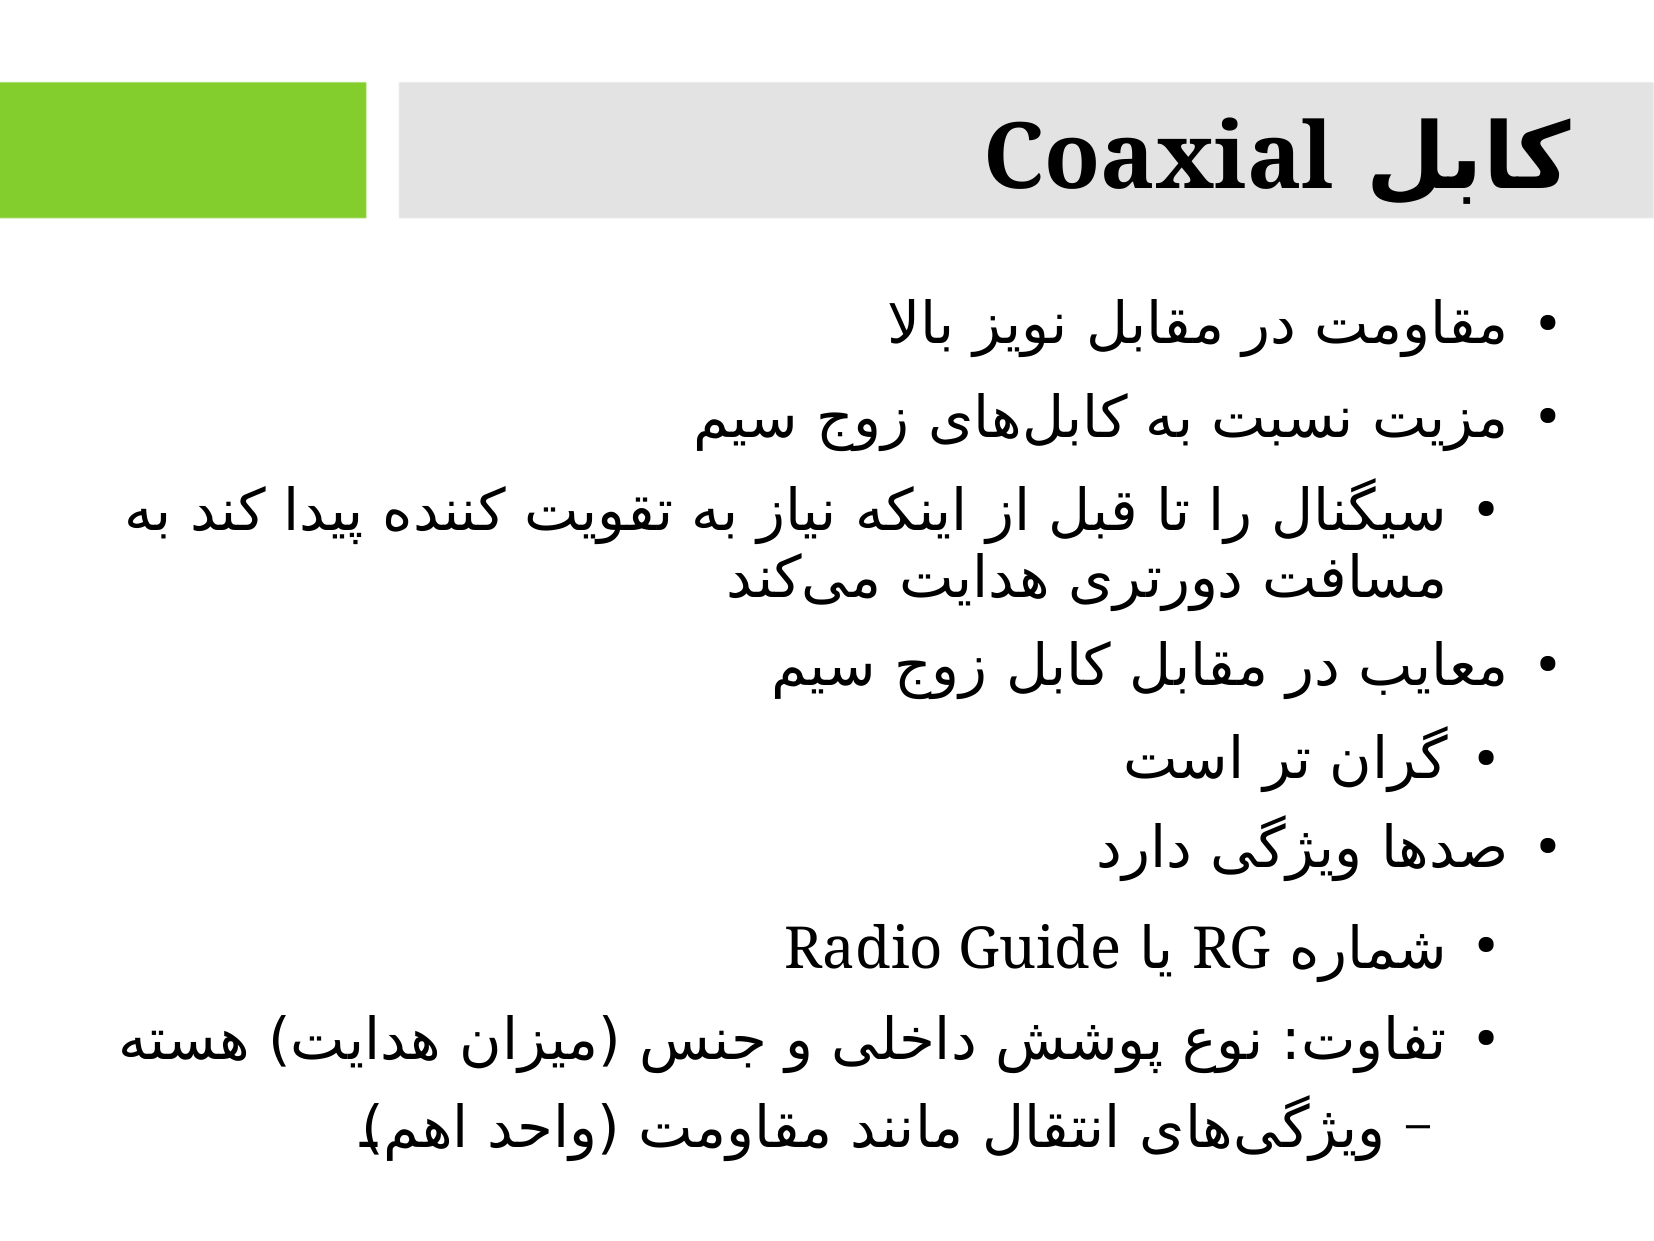

# کابل Coaxial
مقاومت در مقابل نویز بالا
مزیت نسبت به کابل‌های زوج سیم
سیگنال را تا قبل از اینکه نیاز به تقویت کننده پیدا کند به مسافت دورتری هدایت می‌کند
معایب در مقابل کابل زوج سیم
گران تر است
صدها ویژگی دارد
شماره RG یا Radio Guide
تفاوت: نوع پوشش داخلی و جنس (میزان هدایت) هسته
ویژگی‌های انتقال مانند مقاومت (واحد اهم)